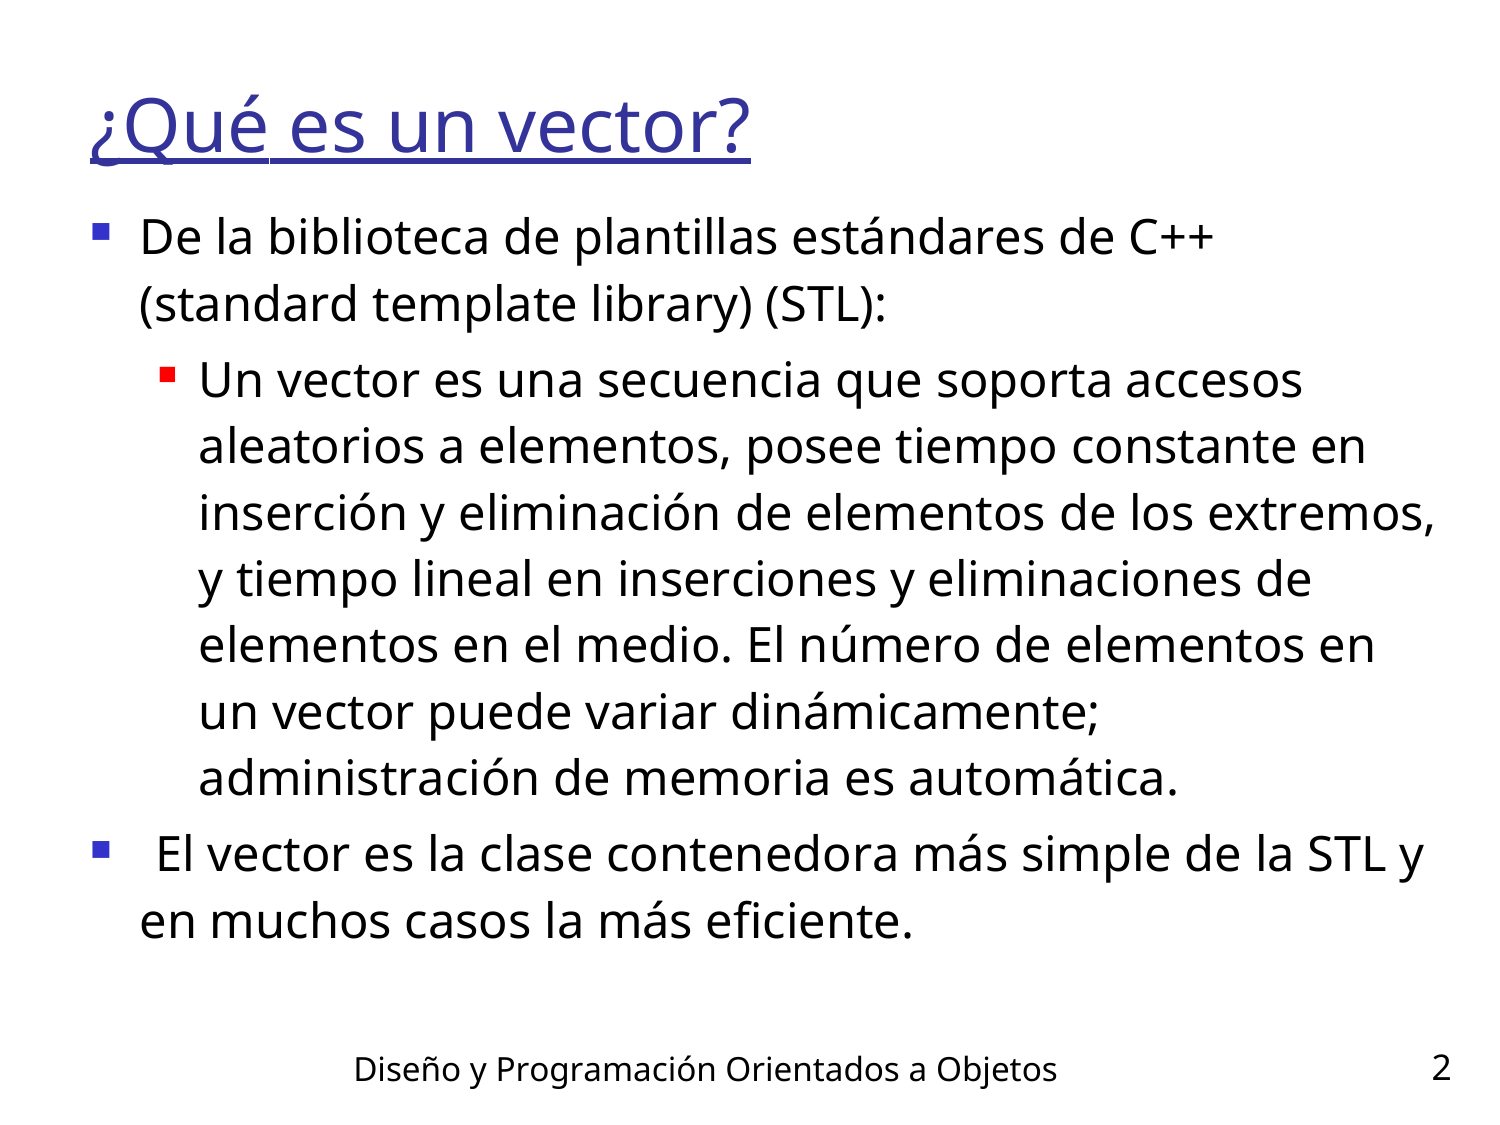

# ¿Qué es un vector?
De la biblioteca de plantillas estándares de C++ (standard template library) (STL):
Un vector es una secuencia que soporta accesos aleatorios a elementos, posee tiempo constante en inserción y eliminación de elementos de los extremos, y tiempo lineal en inserciones y eliminaciones de elementos en el medio. El número de elementos en un vector puede variar dinámicamente; administración de memoria es automática.
	El vector es la clase contenedora más simple de la STL y en muchos casos la más eficiente.
Diseño y Programación Orientados a Objetos
2